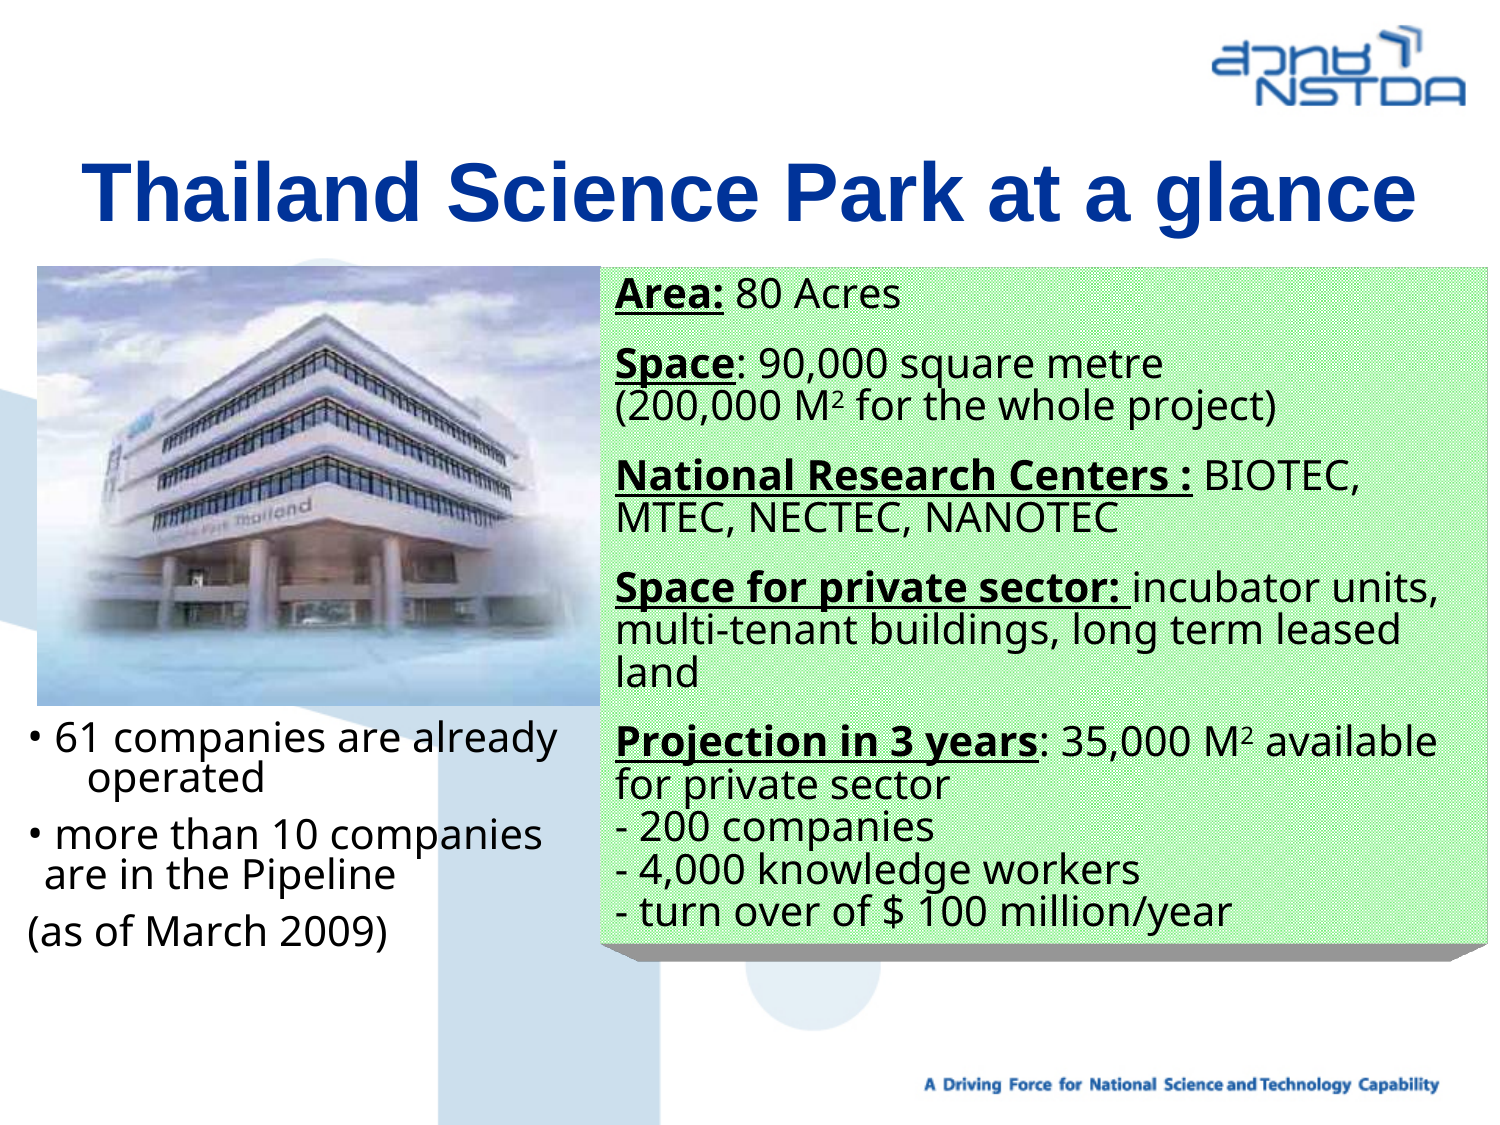

Thailand Science Park at a glance
Area: 80 Acres
Space: 90,000 square metre
(200,000 M2 for the whole project)‏
National Research Centers : BIOTEC, MTEC, NECTEC, NANOTEC
Space for private sector: incubator units, multi-tenant buildings, long term leased land
Projection in 3 years: 35,000 M2 available for private sector
- 200 companies
- 4,000 knowledge workers
- turn over of $ 100 million/year
 61 companies are already operated
 more than 10 companies are in the Pipeline‏
(as of March 2009)‏